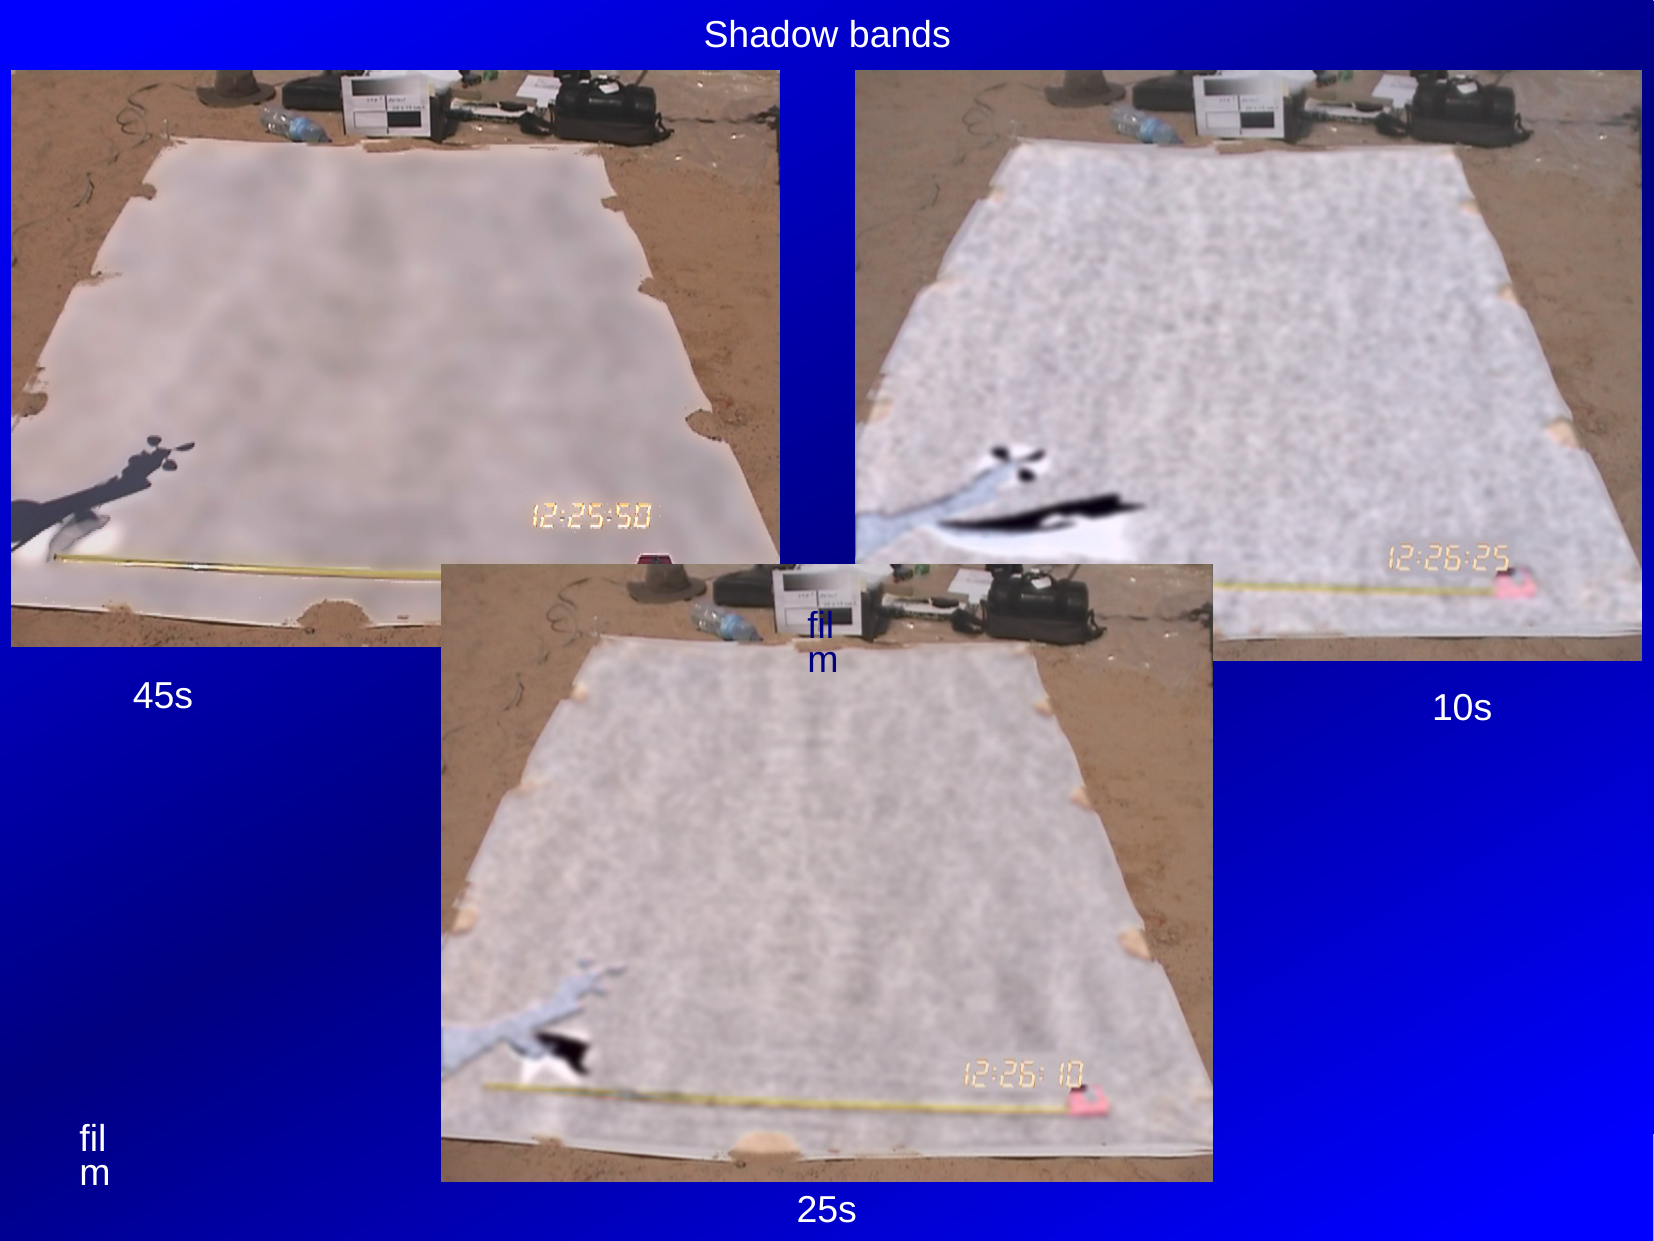

Shadow bands
film
45s
10s
film
25s